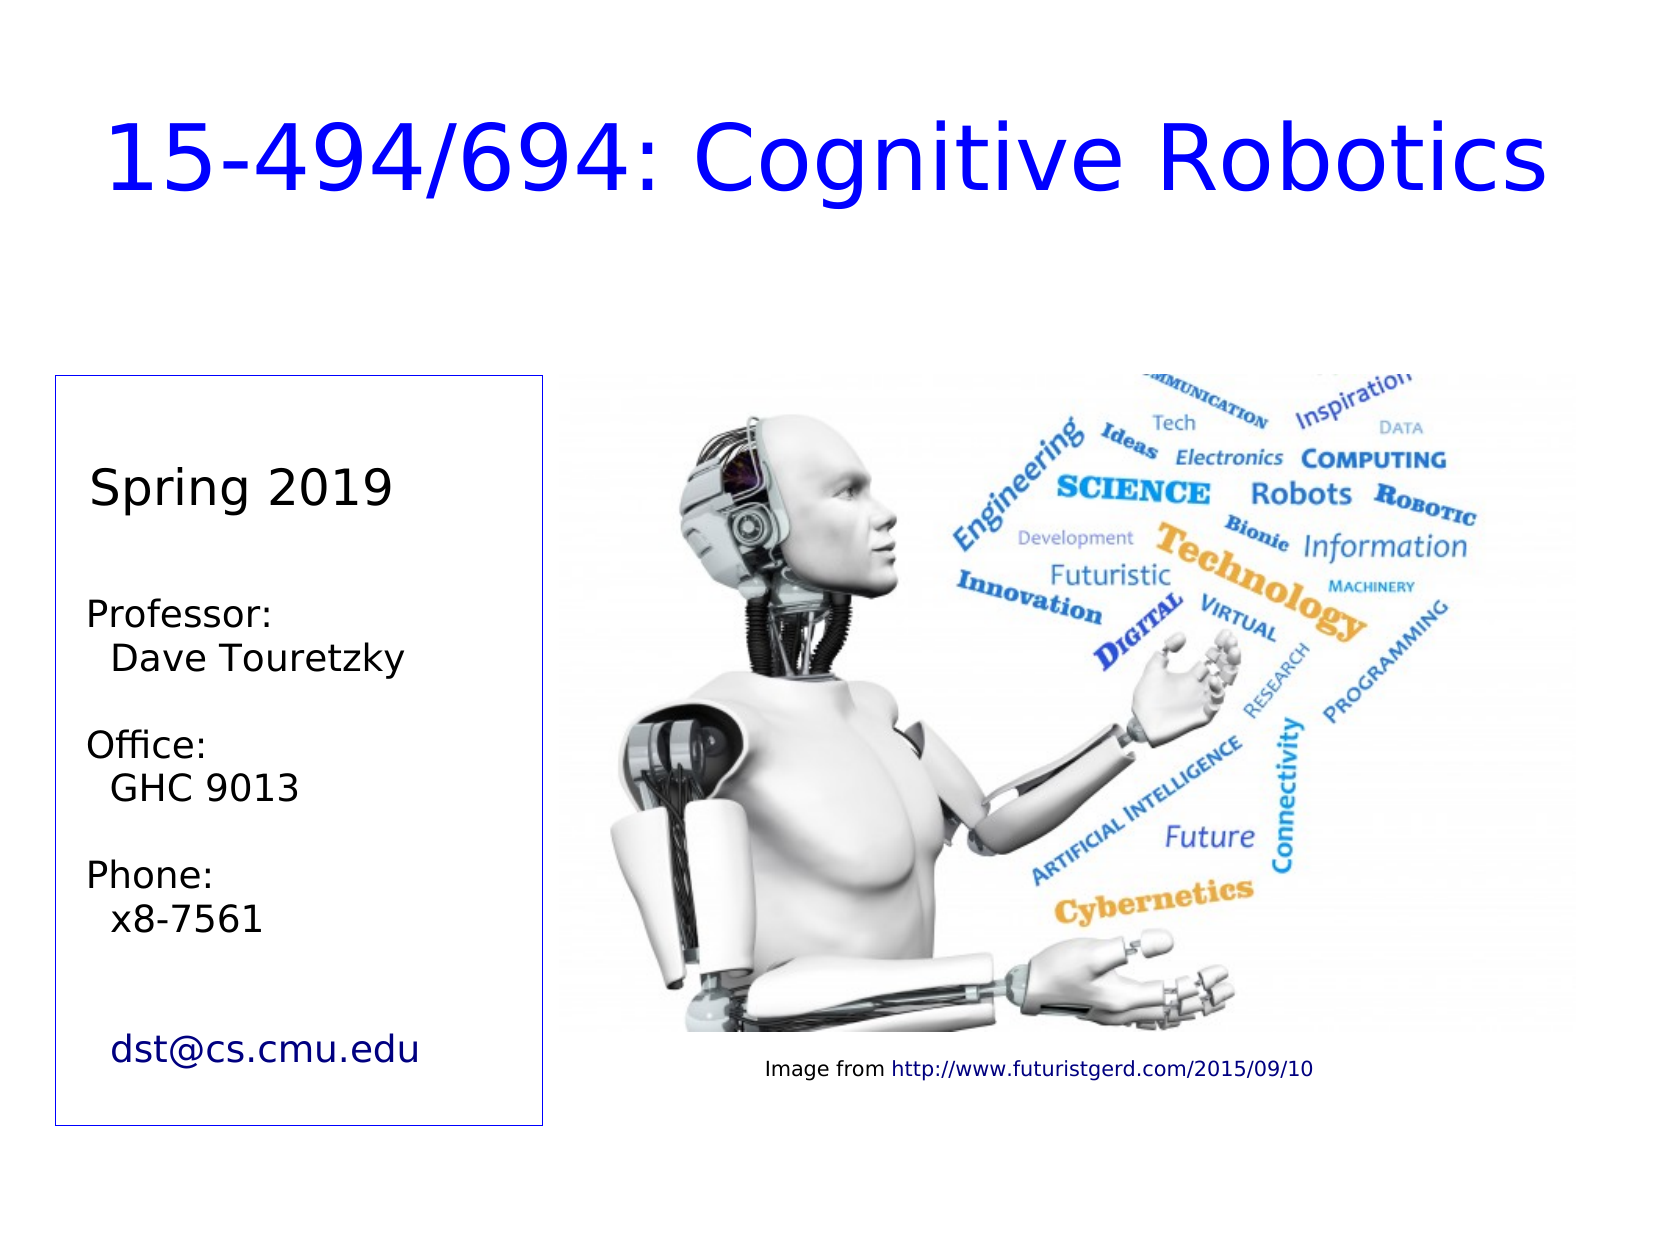

# 15-494/694: Cognitive Robotics
Spring 2019
Professor:
 Dave Touretzky
Office:
 GHC 9013
Phone:
 x8-7561
 dst@cs.cmu.edu
Image from http://www.futuristgerd.com/2015/09/10